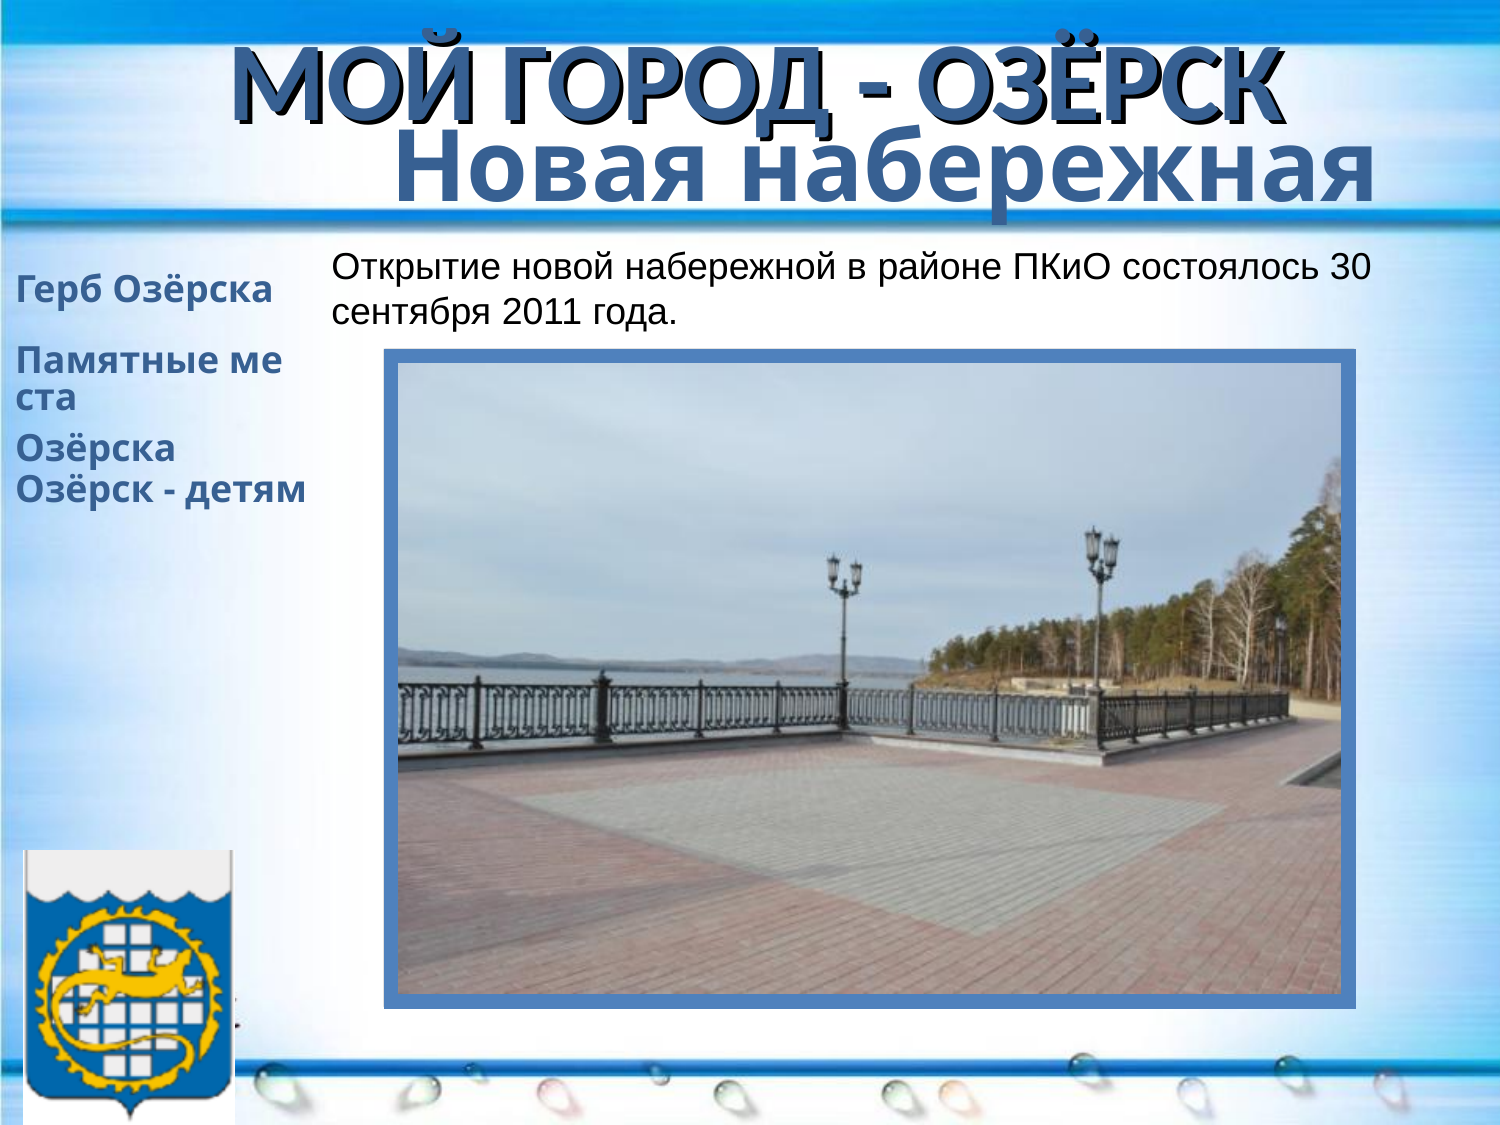

Мой город - Озёрск
Новая набережная
Открытие новой набережной в районе ПКиО состоялось 30 сентября 2011 года.
Герб Озёрска
Памятные места
Озёрска
Озёрск - детям